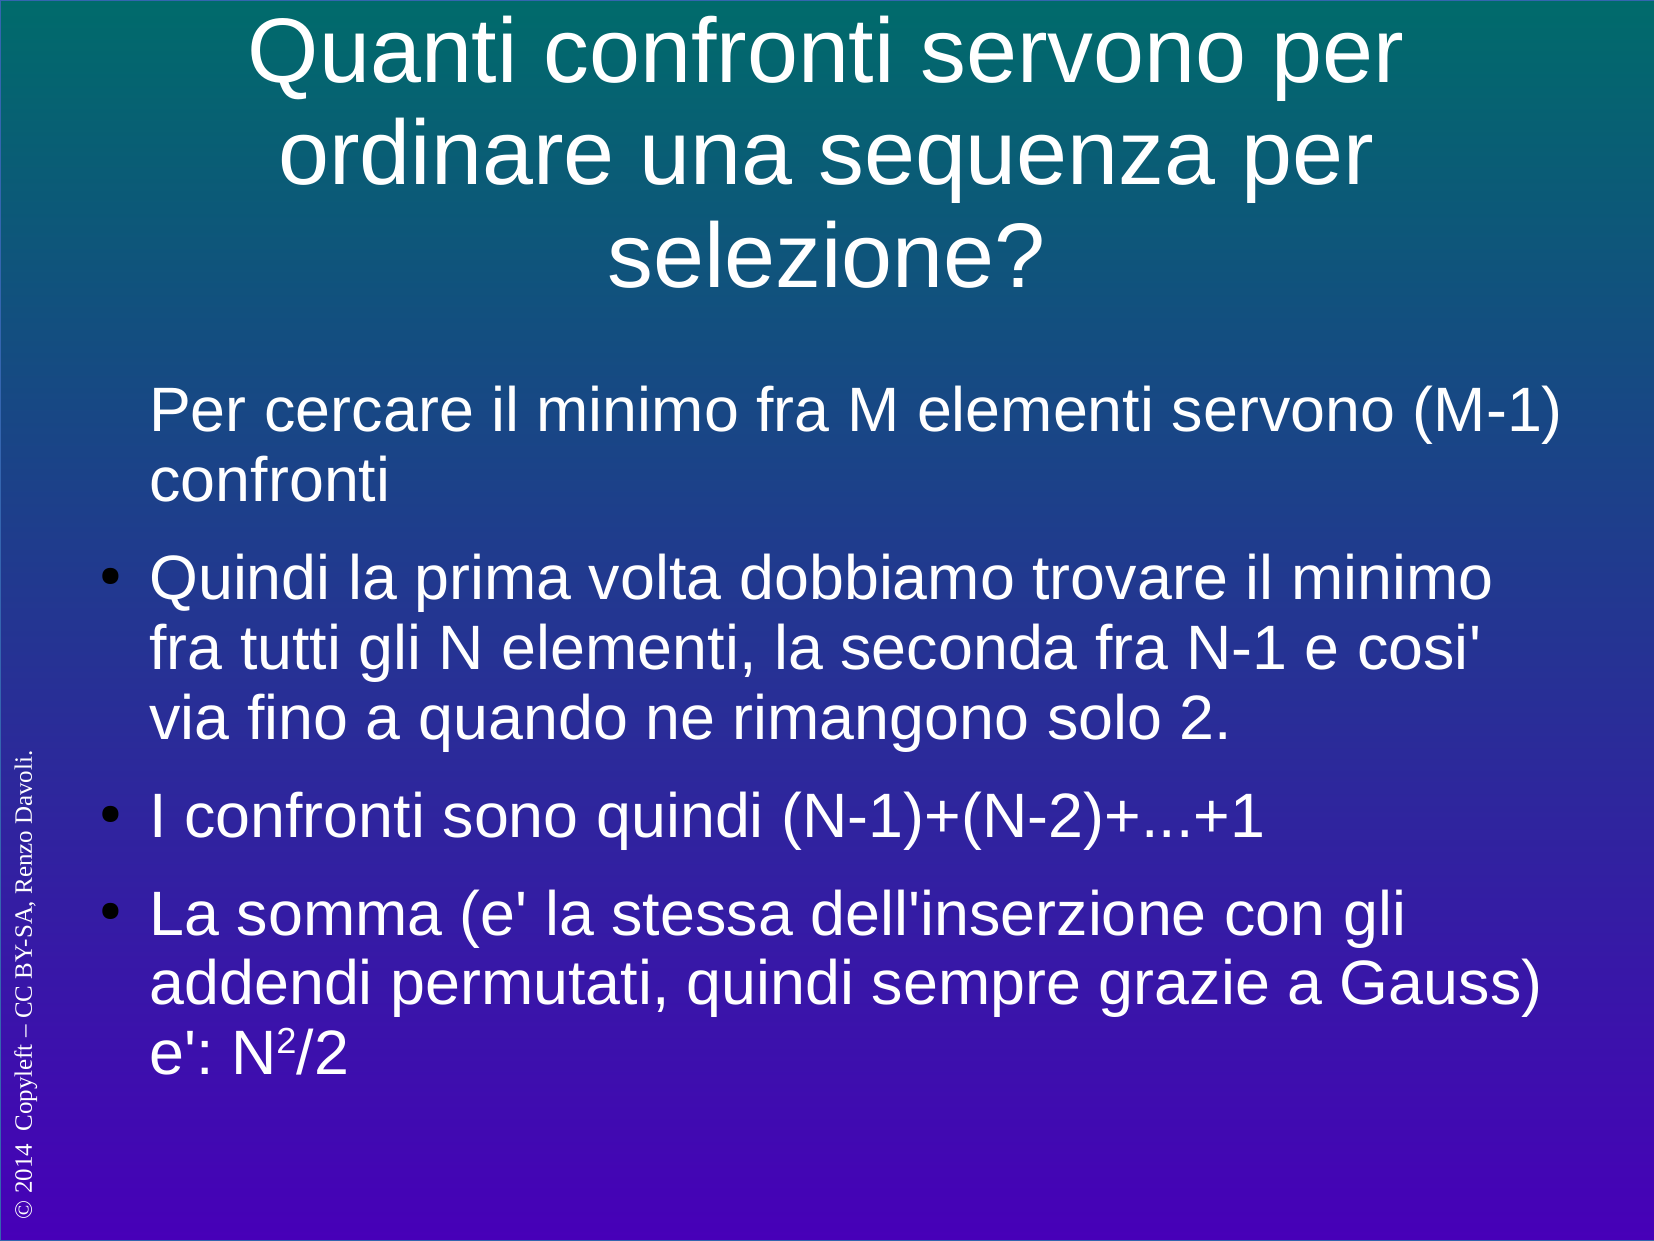

# Quanti confronti servono per ordinare una sequenza per selezione?
Per cercare il minimo fra M elementi servono (M-1) confronti
Quindi la prima volta dobbiamo trovare il minimo fra tutti gli N elementi, la seconda fra N-1 e cosi' via fino a quando ne rimangono solo 2.
I confronti sono quindi (N-1)+(N-2)+...+1
La somma (e' la stessa dell'inserzione con gli addendi permutati, quindi sempre grazie a Gauss) e': N2/2